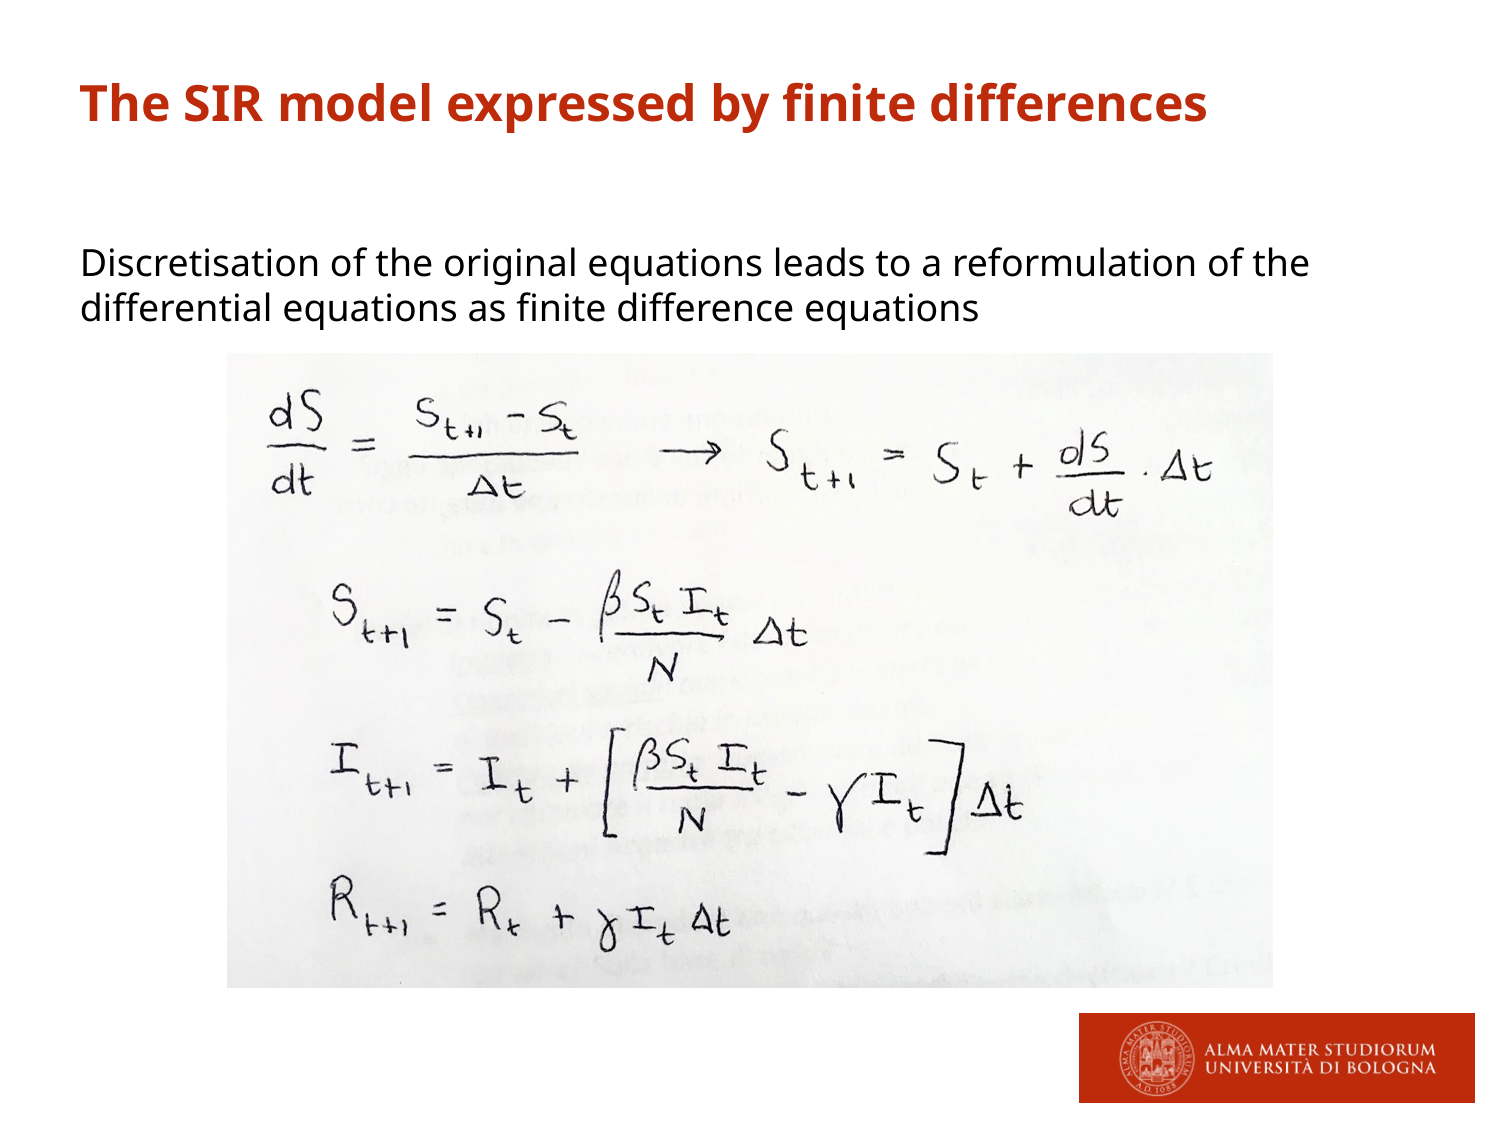

# The SIR model expressed by finite differences
Discretisation of the original equations leads to a reformulation of the differential equations as finite difference equations